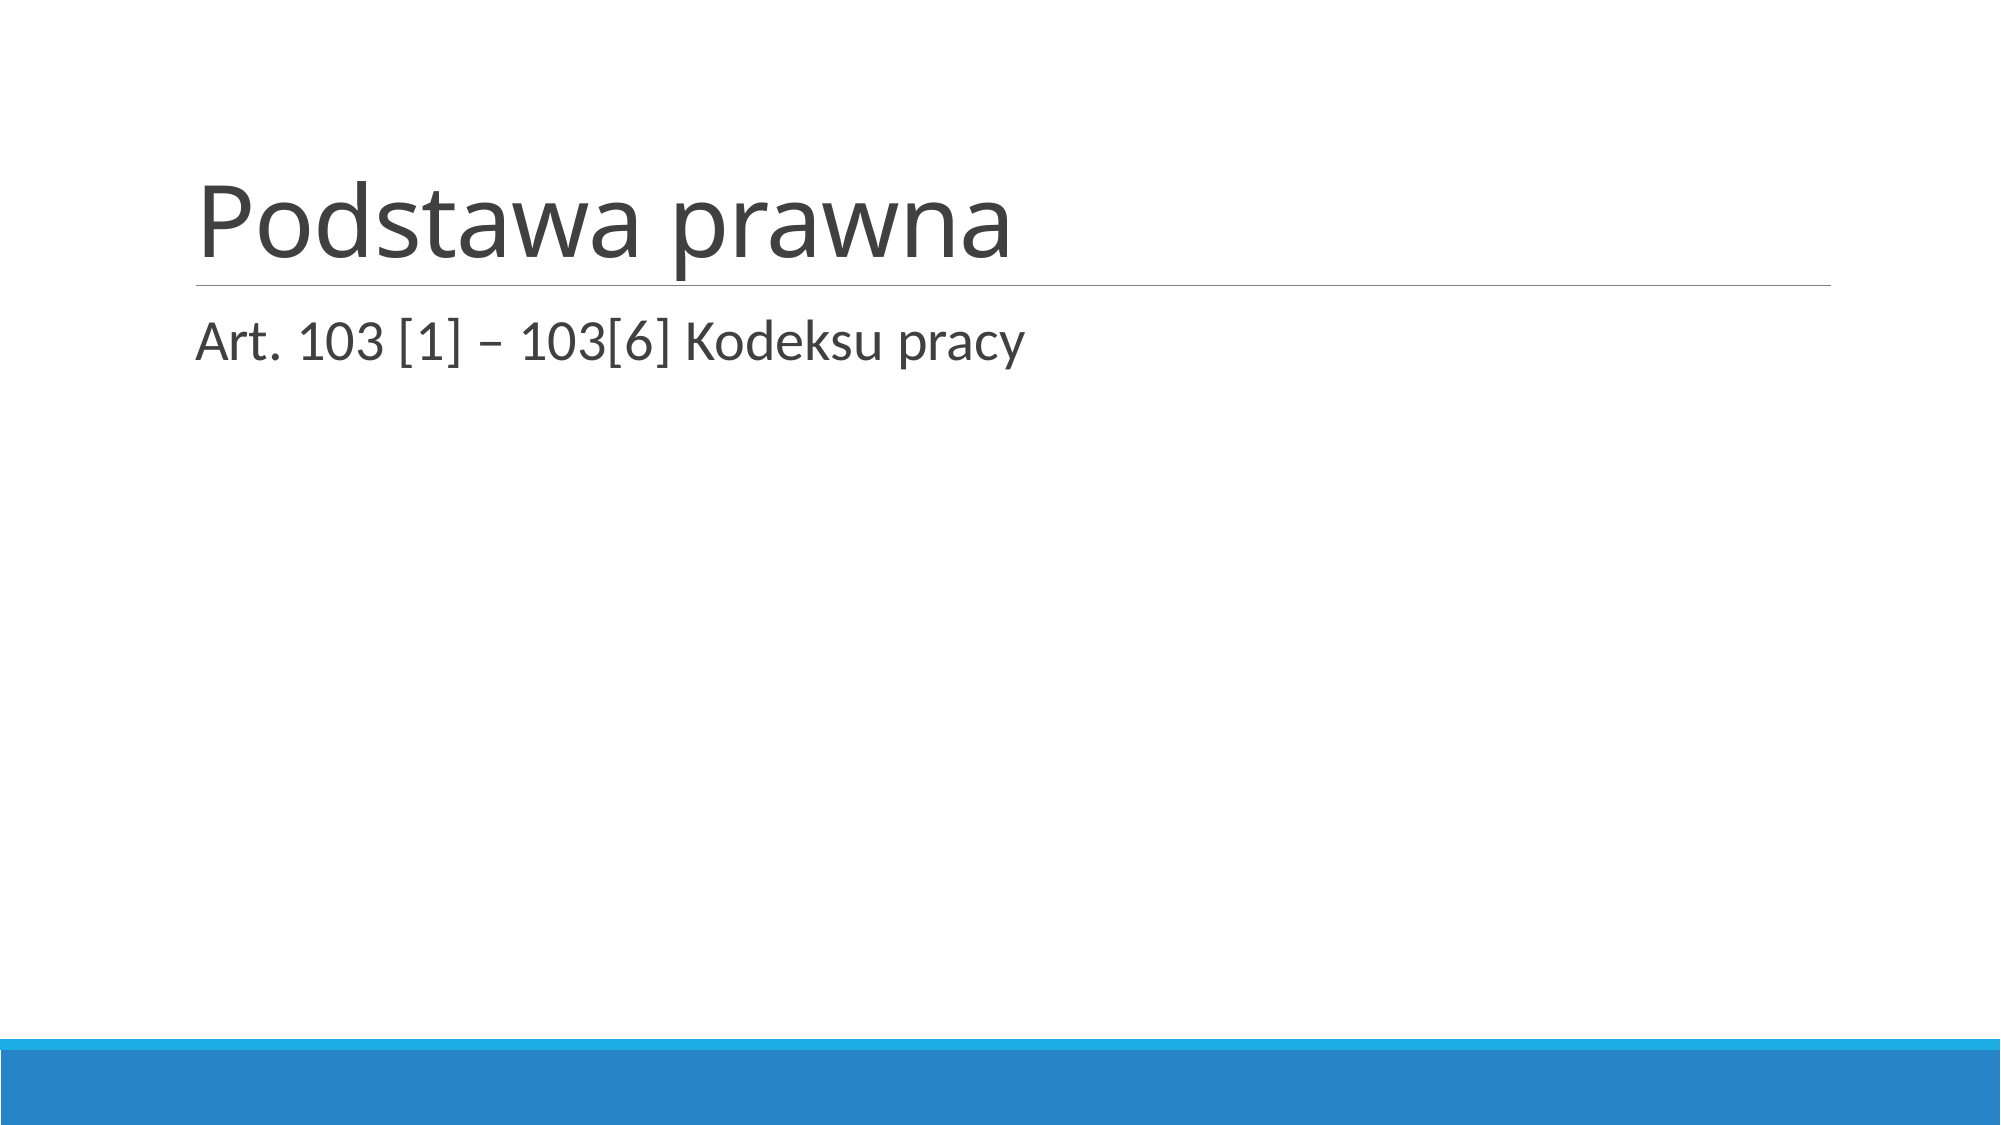

# Podstawa prawna
Art. 103 [1] – 103[6] Kodeksu pracy